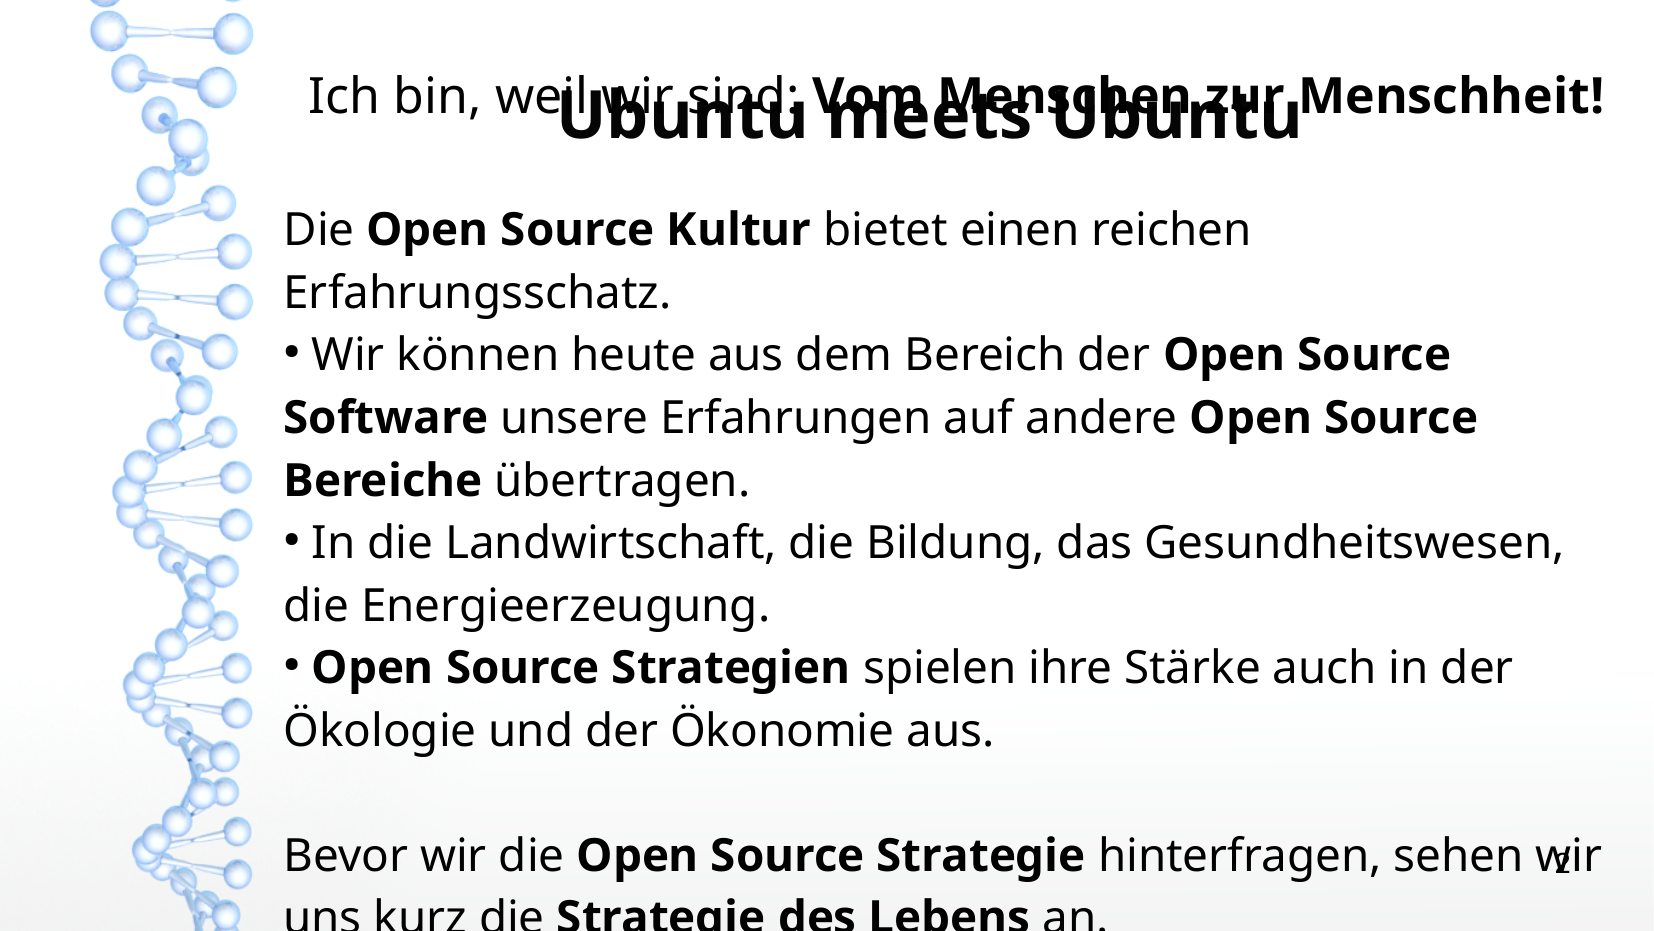

Ich bin, weil wir sind: Vom Menschen zur Menschheit!
Die Open Source Kultur bietet einen reichen Erfahrungsschatz.
 Wir können heute aus dem Bereich der Open Source Software unsere Erfahrungen auf andere Open Source Bereiche übertragen.
 In die Landwirtschaft, die Bildung, das Gesundheitswesen, die Energieerzeugung.
 Open Source Strategien spielen ihre Stärke auch in der Ökologie und der Ökonomie aus.
Bevor wir die Open Source Strategie hinterfragen, sehen wir uns kurz die Strategie des Lebens an.
# Ubuntu meets Ubuntu
2